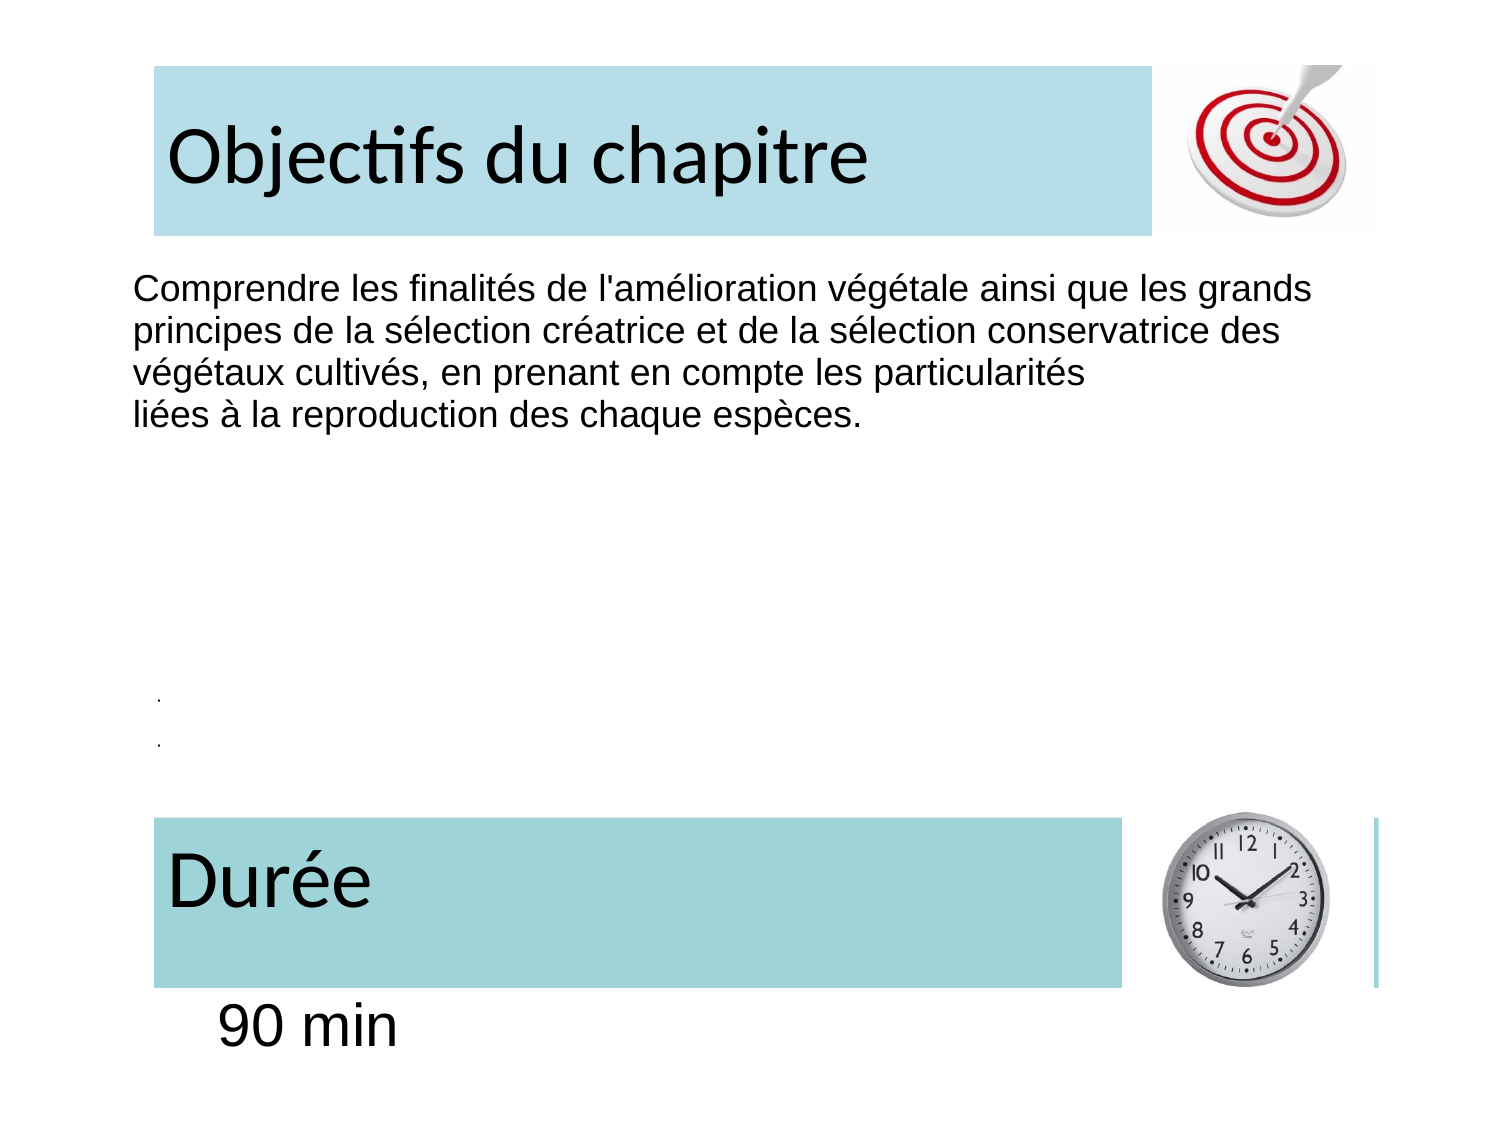

Objectifs du chapitre
Comprendre les finalités de l'amélioration végétale ainsi que les grands principes de la sélection créatrice et de la sélection conservatrice des végétaux cultivés, en prenant en compte les particularités
liées à la reproduction des chaque espèces.
Durée
 90 min